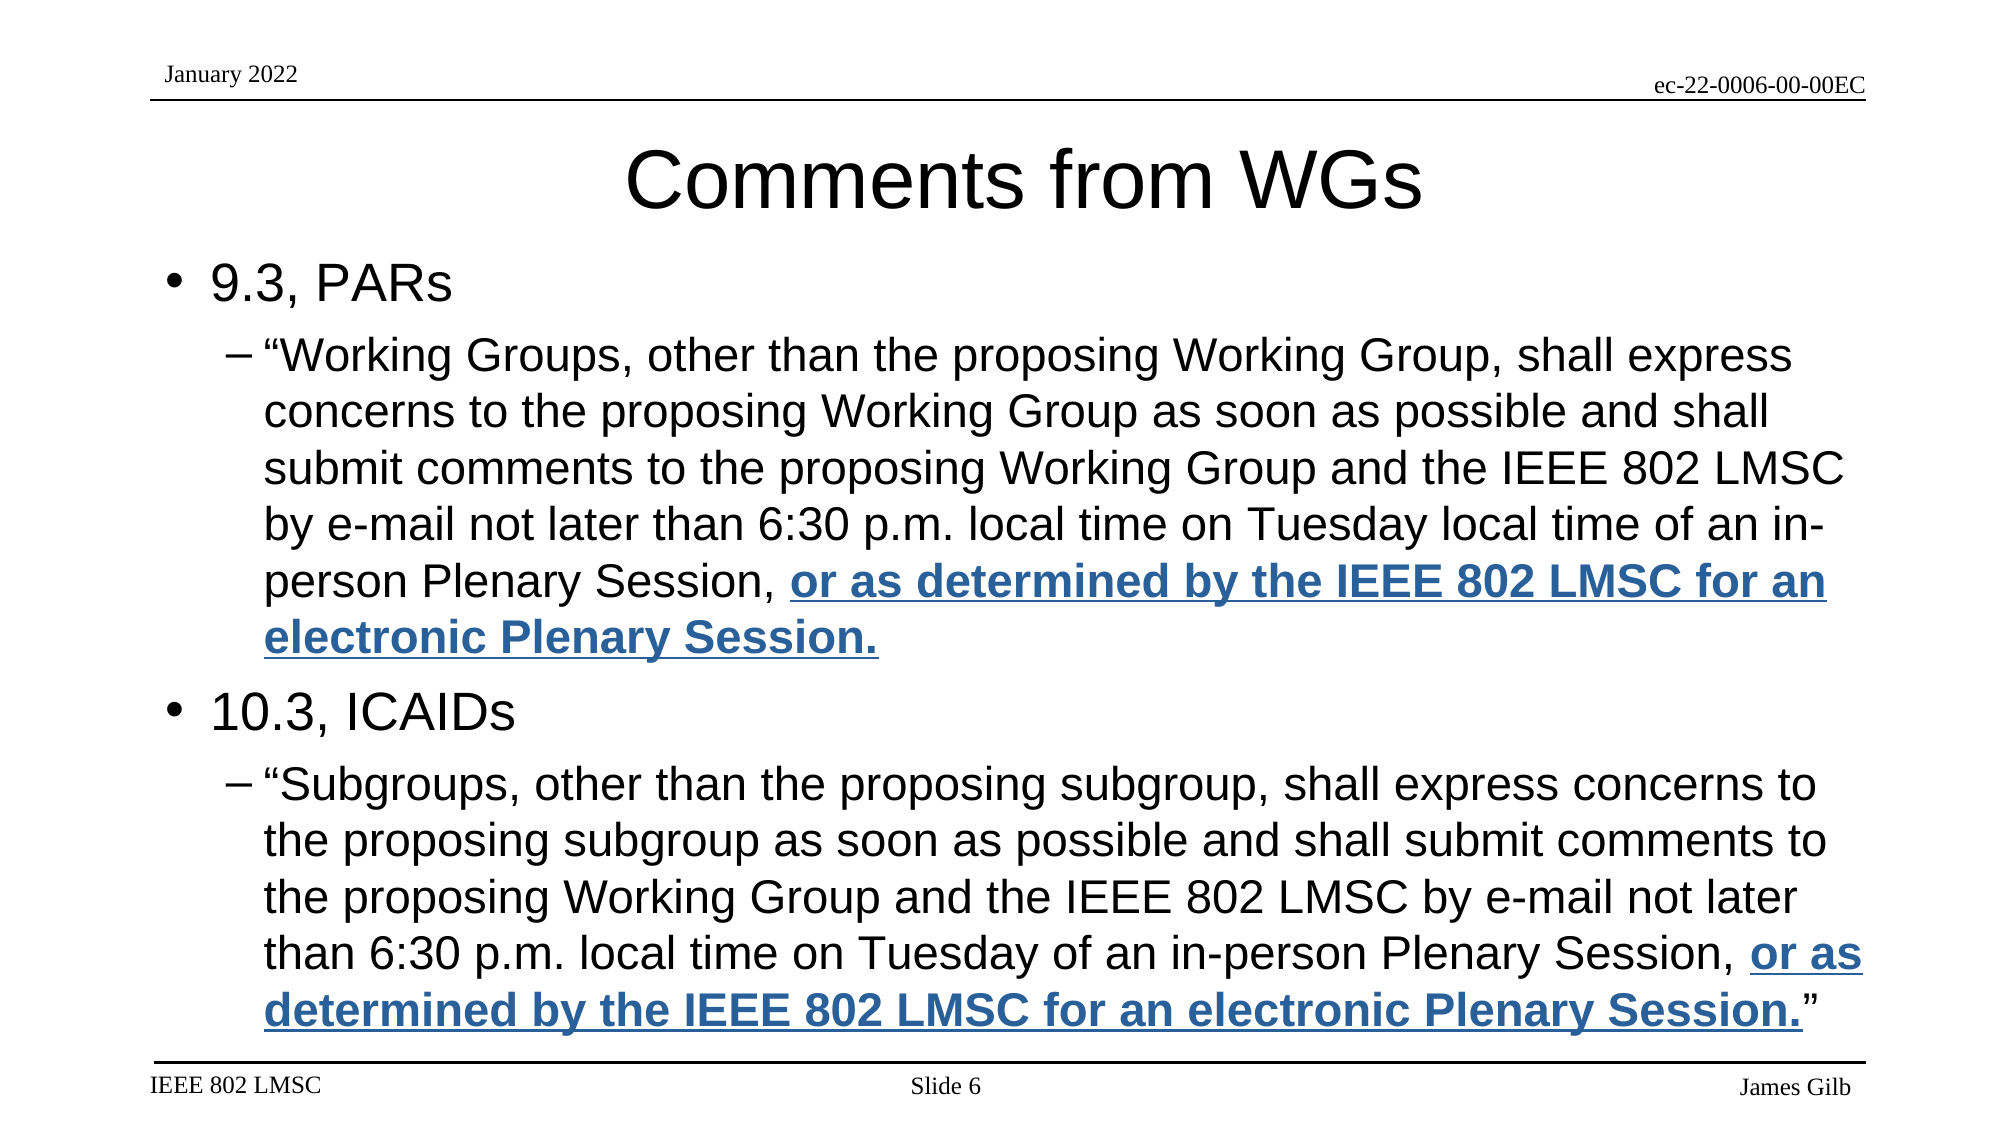

# Comments from WGs
9.3, PARs
“Working Groups, other than the proposing Working Group, shall express concerns to the proposing Working Group as soon as possible and shall submit comments to the proposing Working Group and the IEEE 802 LMSC by e-mail not later than 6:30 p.m. local time on Tuesday local time of an in-person Plenary Session, or as determined by the IEEE 802 LMSC for an electronic Plenary Session.
10.3, ICAIDs
“Subgroups, other than the proposing subgroup, shall express concerns to the proposing subgroup as soon as possible and shall submit comments to the proposing Working Group and the IEEE 802 LMSC by e-mail not later than 6:30 p.m. local time on Tuesday of an in-person Plenary Session, or as determined by the IEEE 802 LMSC for an electronic Plenary Session.”
6